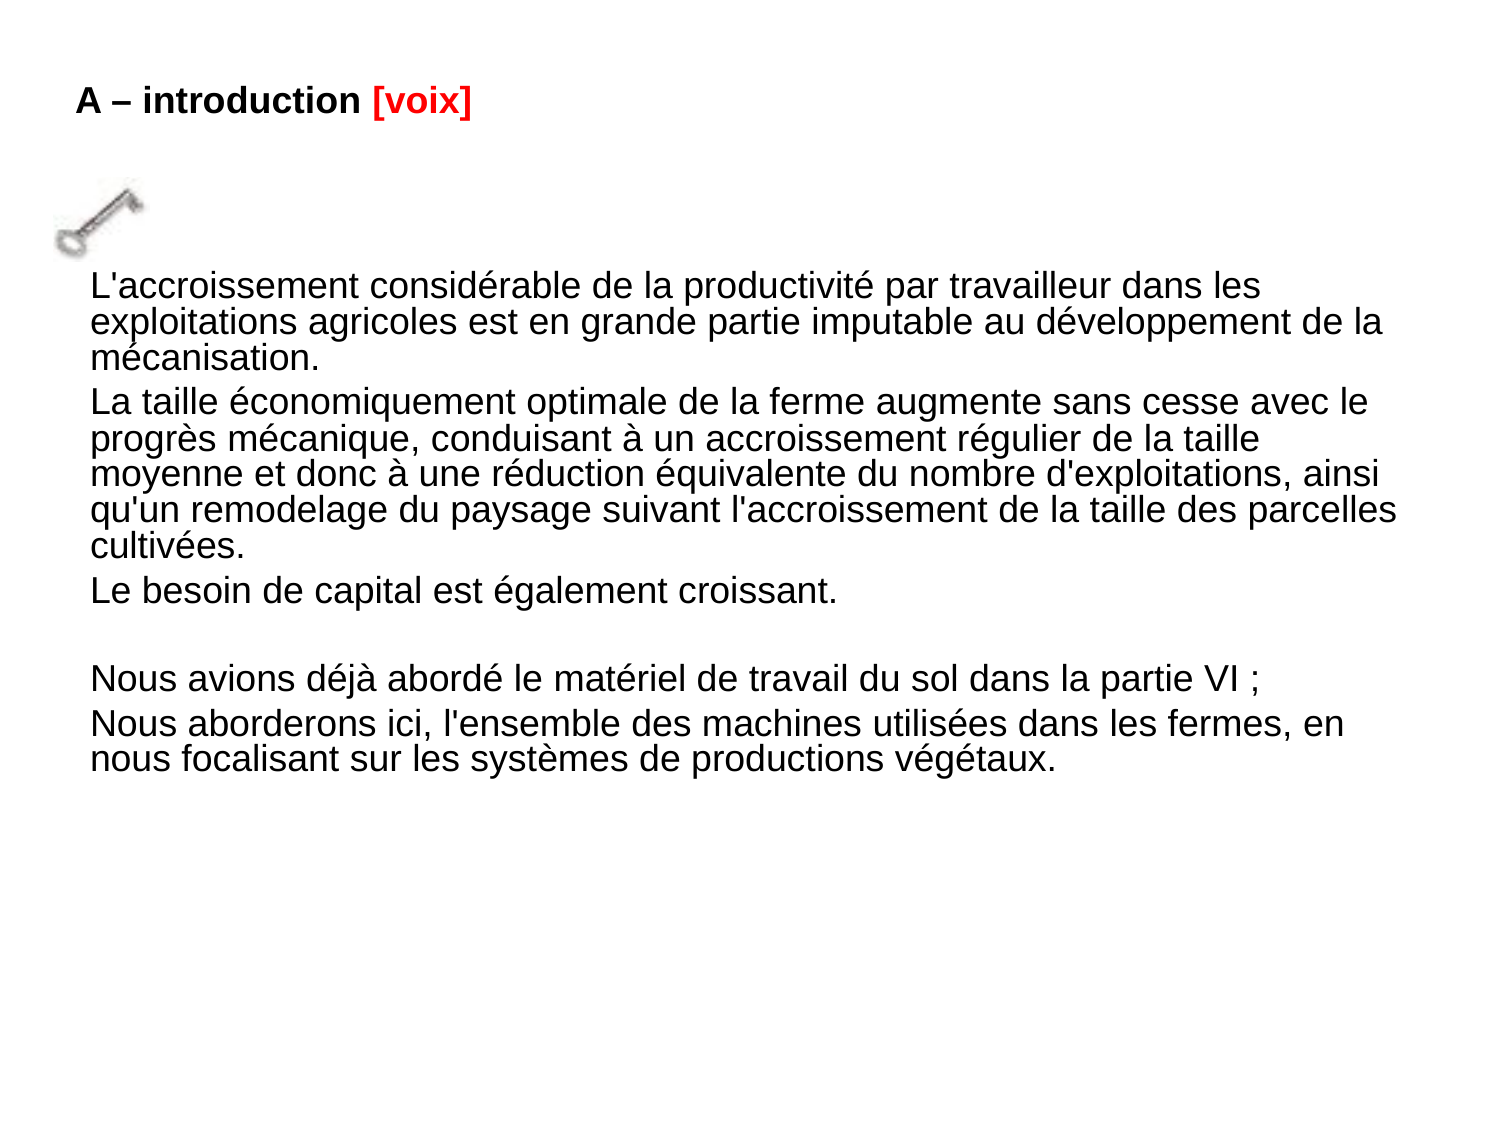

A – introduction [voix]
L'accroissement considérable de la productivité par travailleur dans les exploitations agricoles est en grande partie imputable au développement de la mécanisation.
La taille économiquement optimale de la ferme augmente sans cesse avec le progrès mécanique, conduisant à un accroissement régulier de la taille moyenne et donc à une réduction équivalente du nombre d'exploitations, ainsi qu'un remodelage du paysage suivant l'accroissement de la taille des parcelles cultivées.
Le besoin de capital est également croissant.
Nous avions déjà abordé le matériel de travail du sol dans la partie VI ;
Nous aborderons ici, l'ensemble des machines utilisées dans les fermes, en nous focalisant sur les systèmes de productions végétaux.